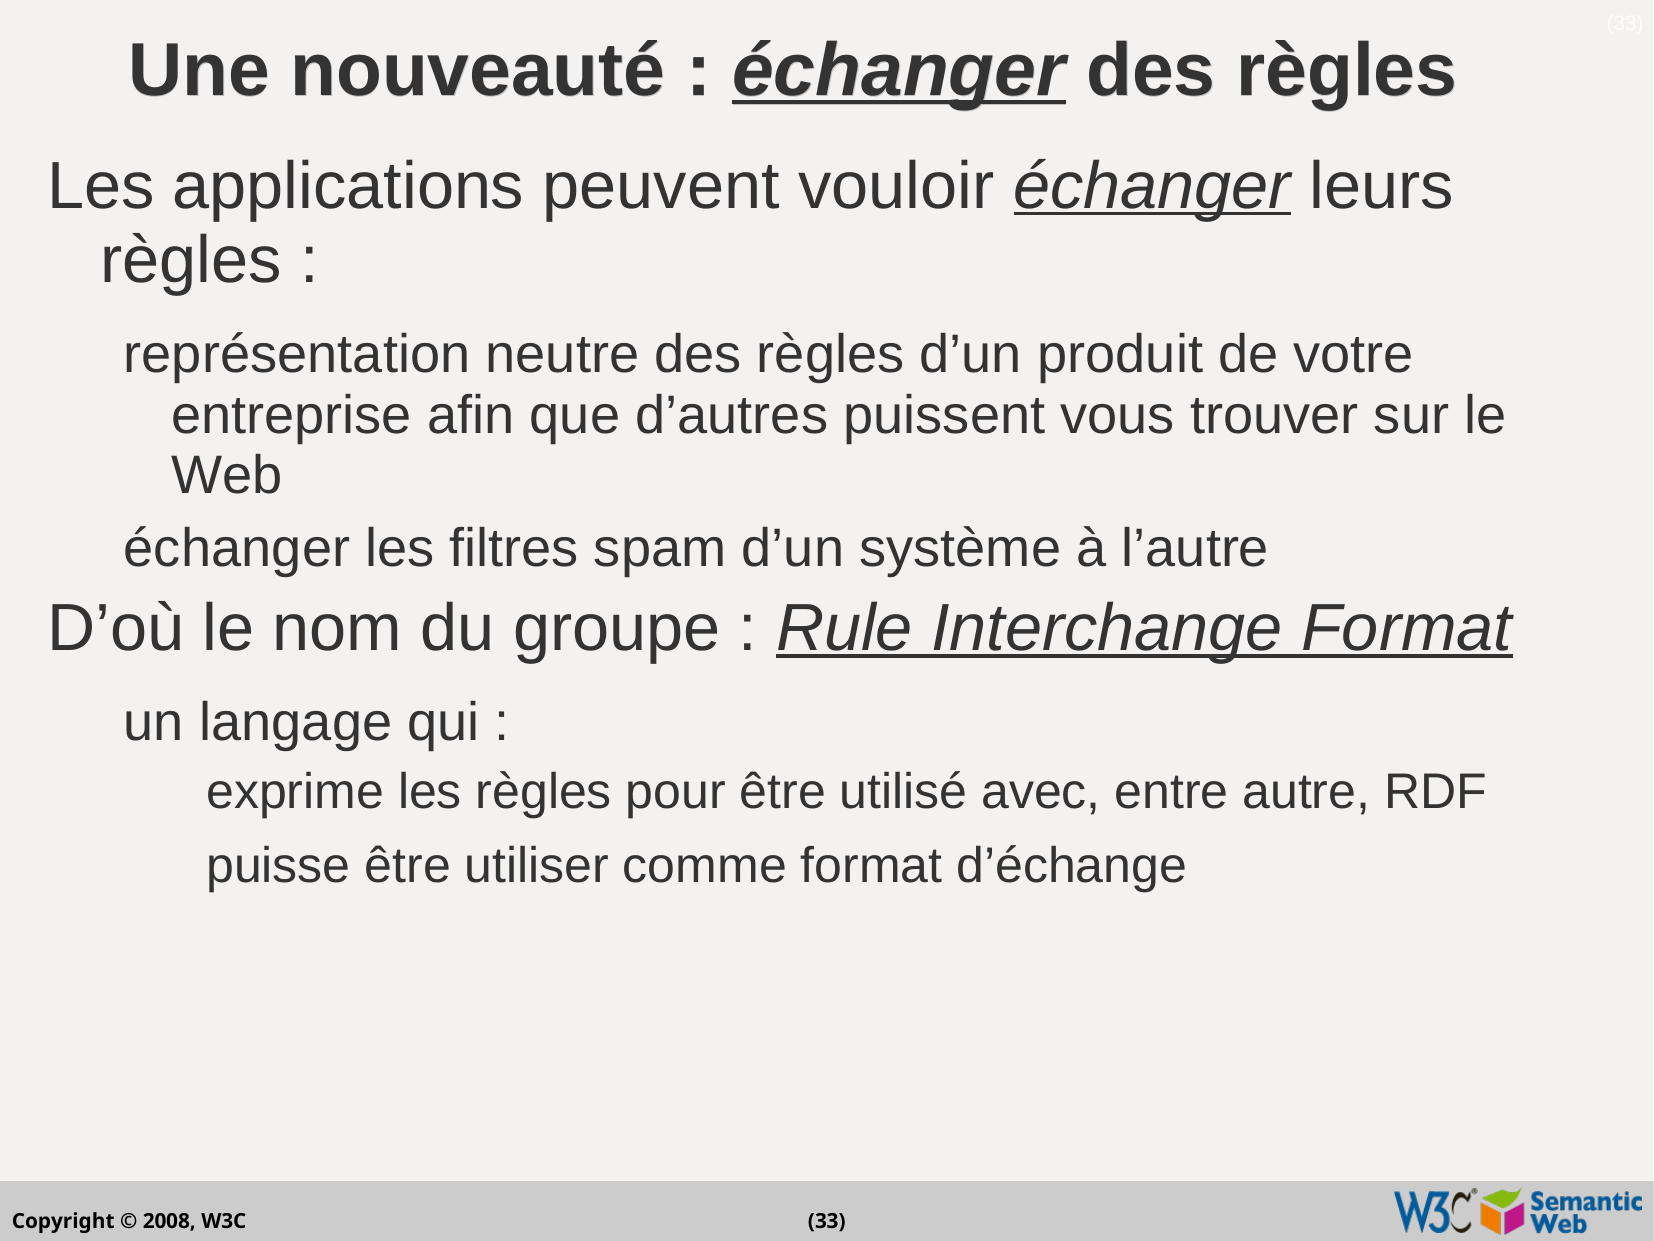

# Une nouveauté : échanger des règles
Les applications peuvent vouloir échanger leurs règles :
représentation neutre des règles d’un produit de votre entreprise afin que d’autres puissent vous trouver sur le Web
échanger les filtres spam d’un système à l’autre
D’où le nom du groupe : Rule Interchange Format
un langage qui :
exprime les règles pour être utilisé avec, entre autre, RDF
puisse être utiliser comme format d’échange